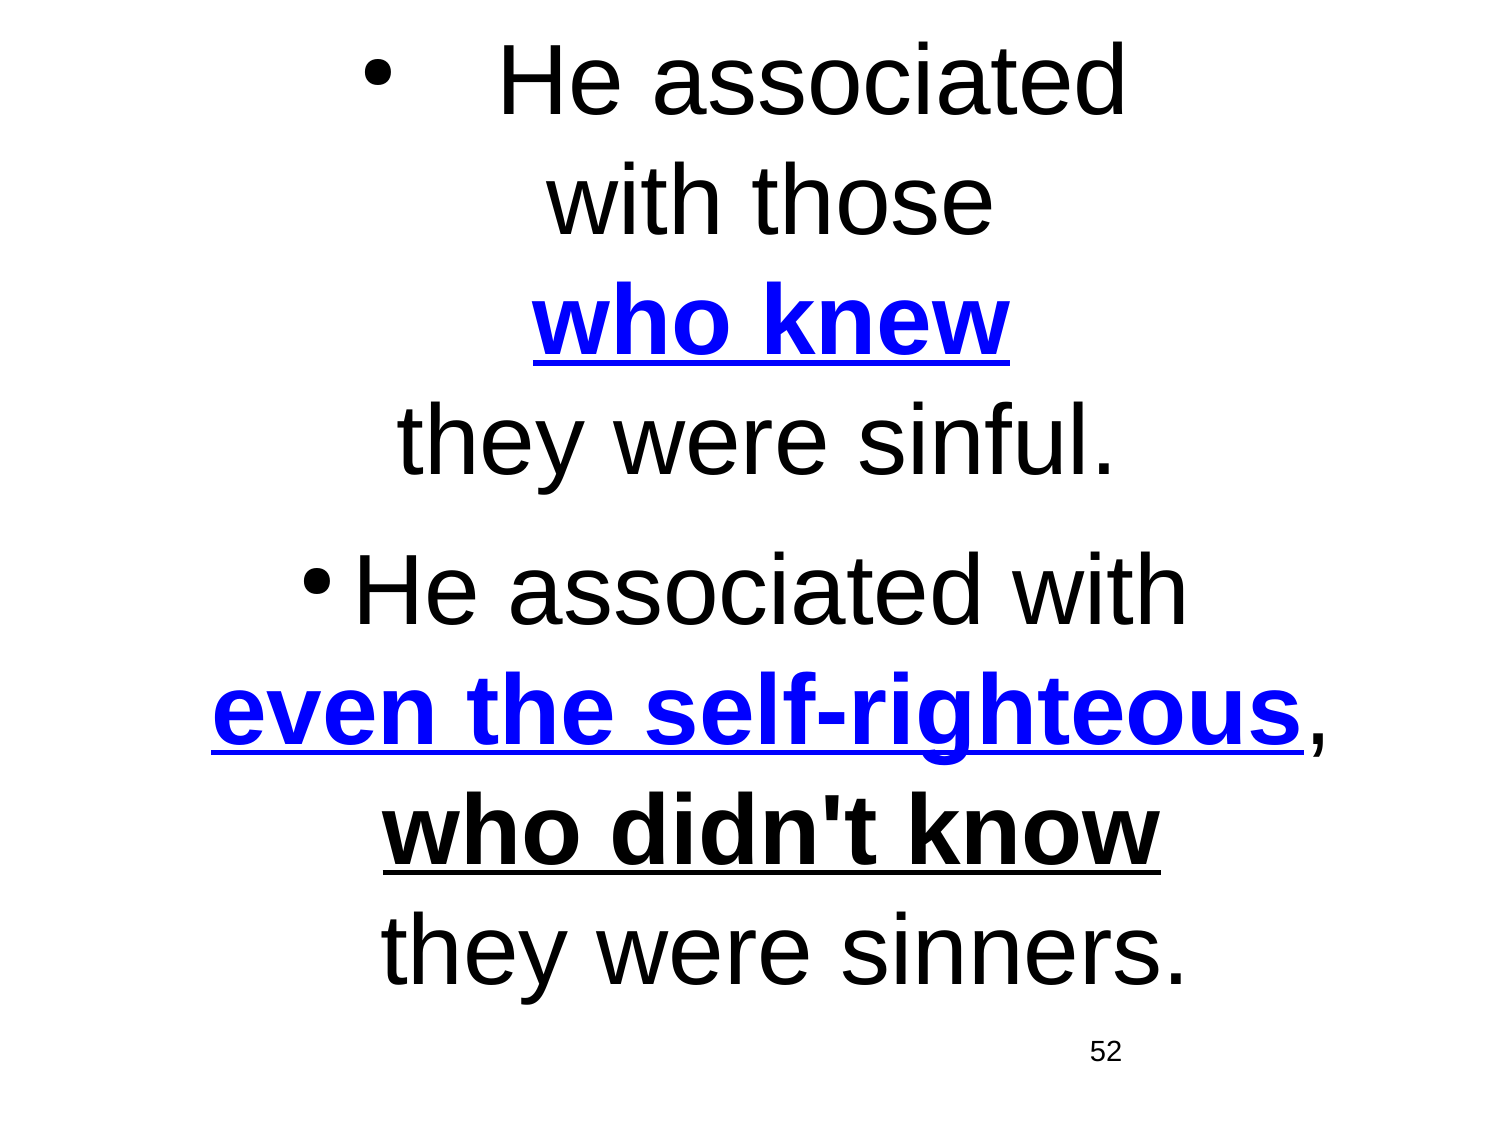

# He associated with those who knew they were sinful.
He associated with
even the self-righteous, 
who didn't know
they were sinners.
52